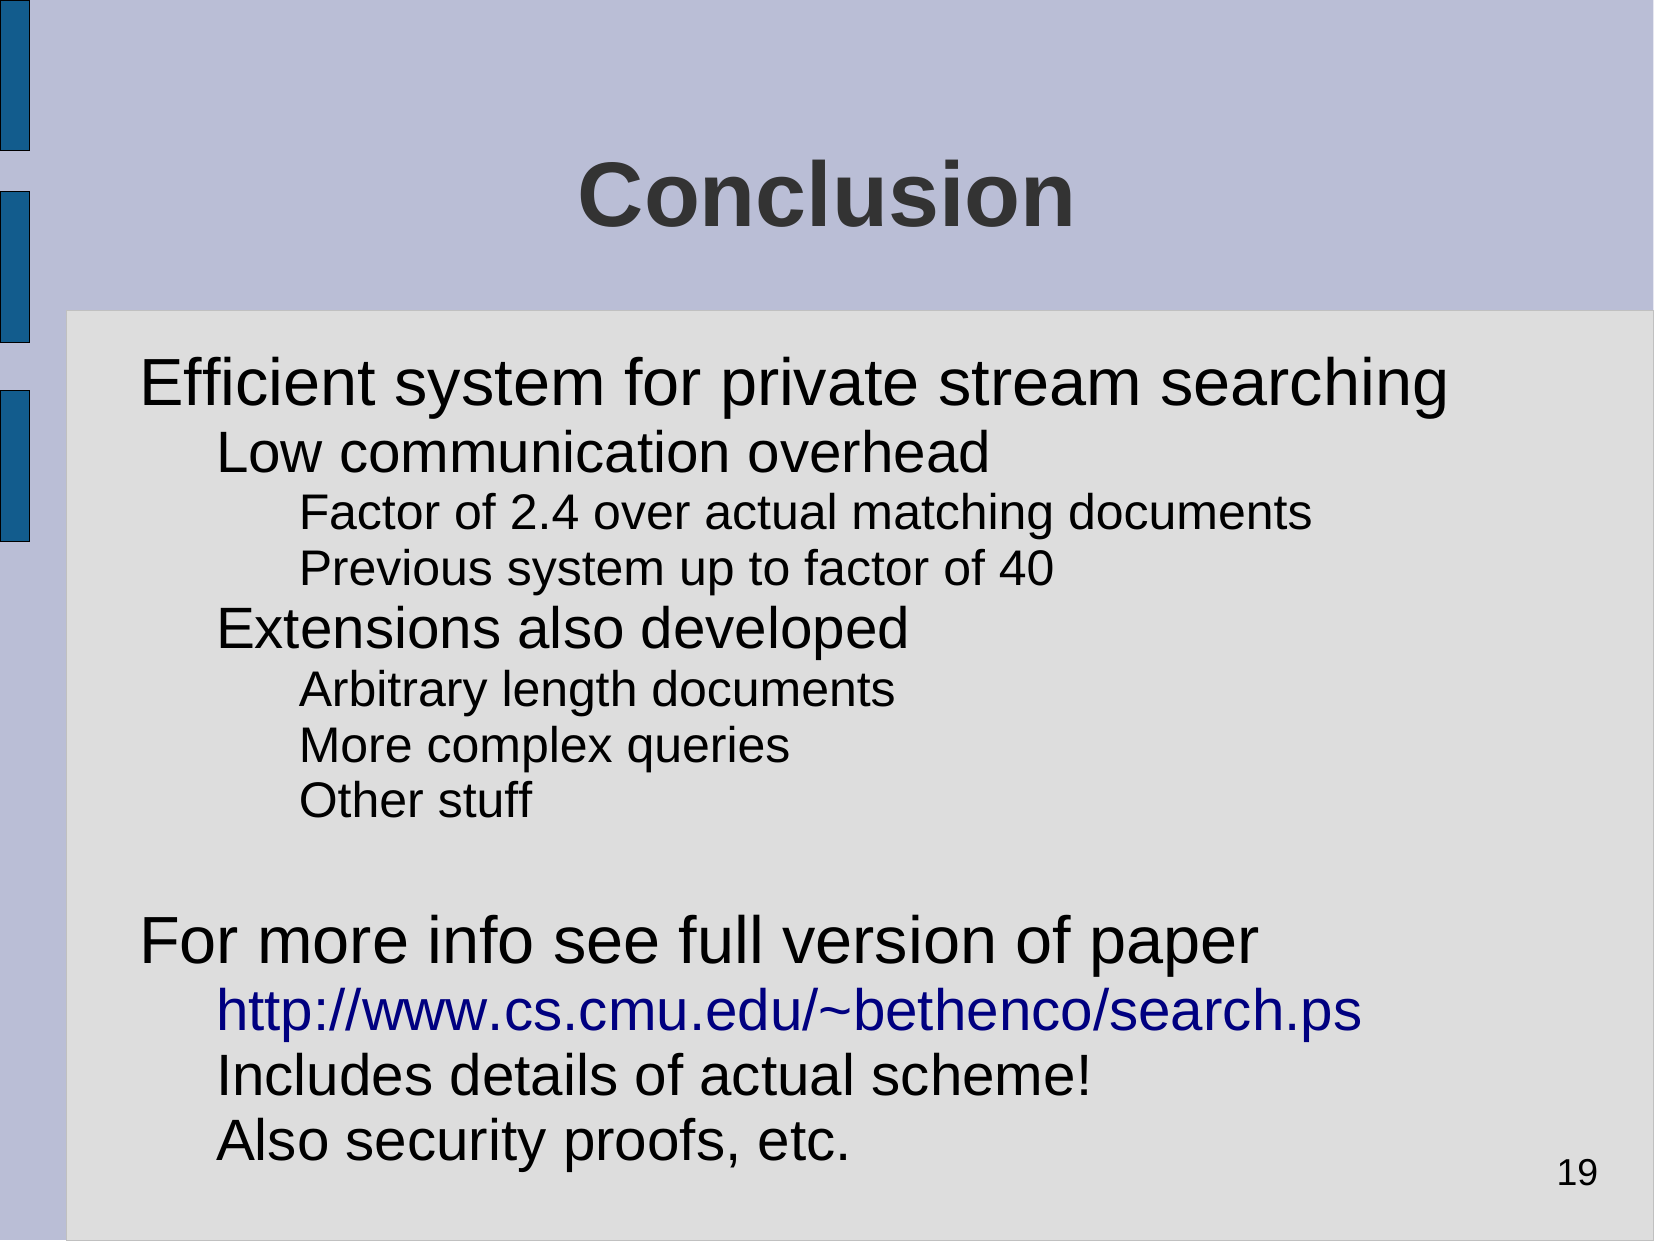

# Conclusion
Efficient system for private stream searching
Low communication overhead
Factor of 2.4 over actual matching documents
Previous system up to factor of 40
Extensions also developed
Arbitrary length documents
More complex queries
Other stuff
For more info see full version of paper
http://www.cs.cmu.edu/~bethenco/search.ps
Includes details of actual scheme!
Also security proofs, etc.